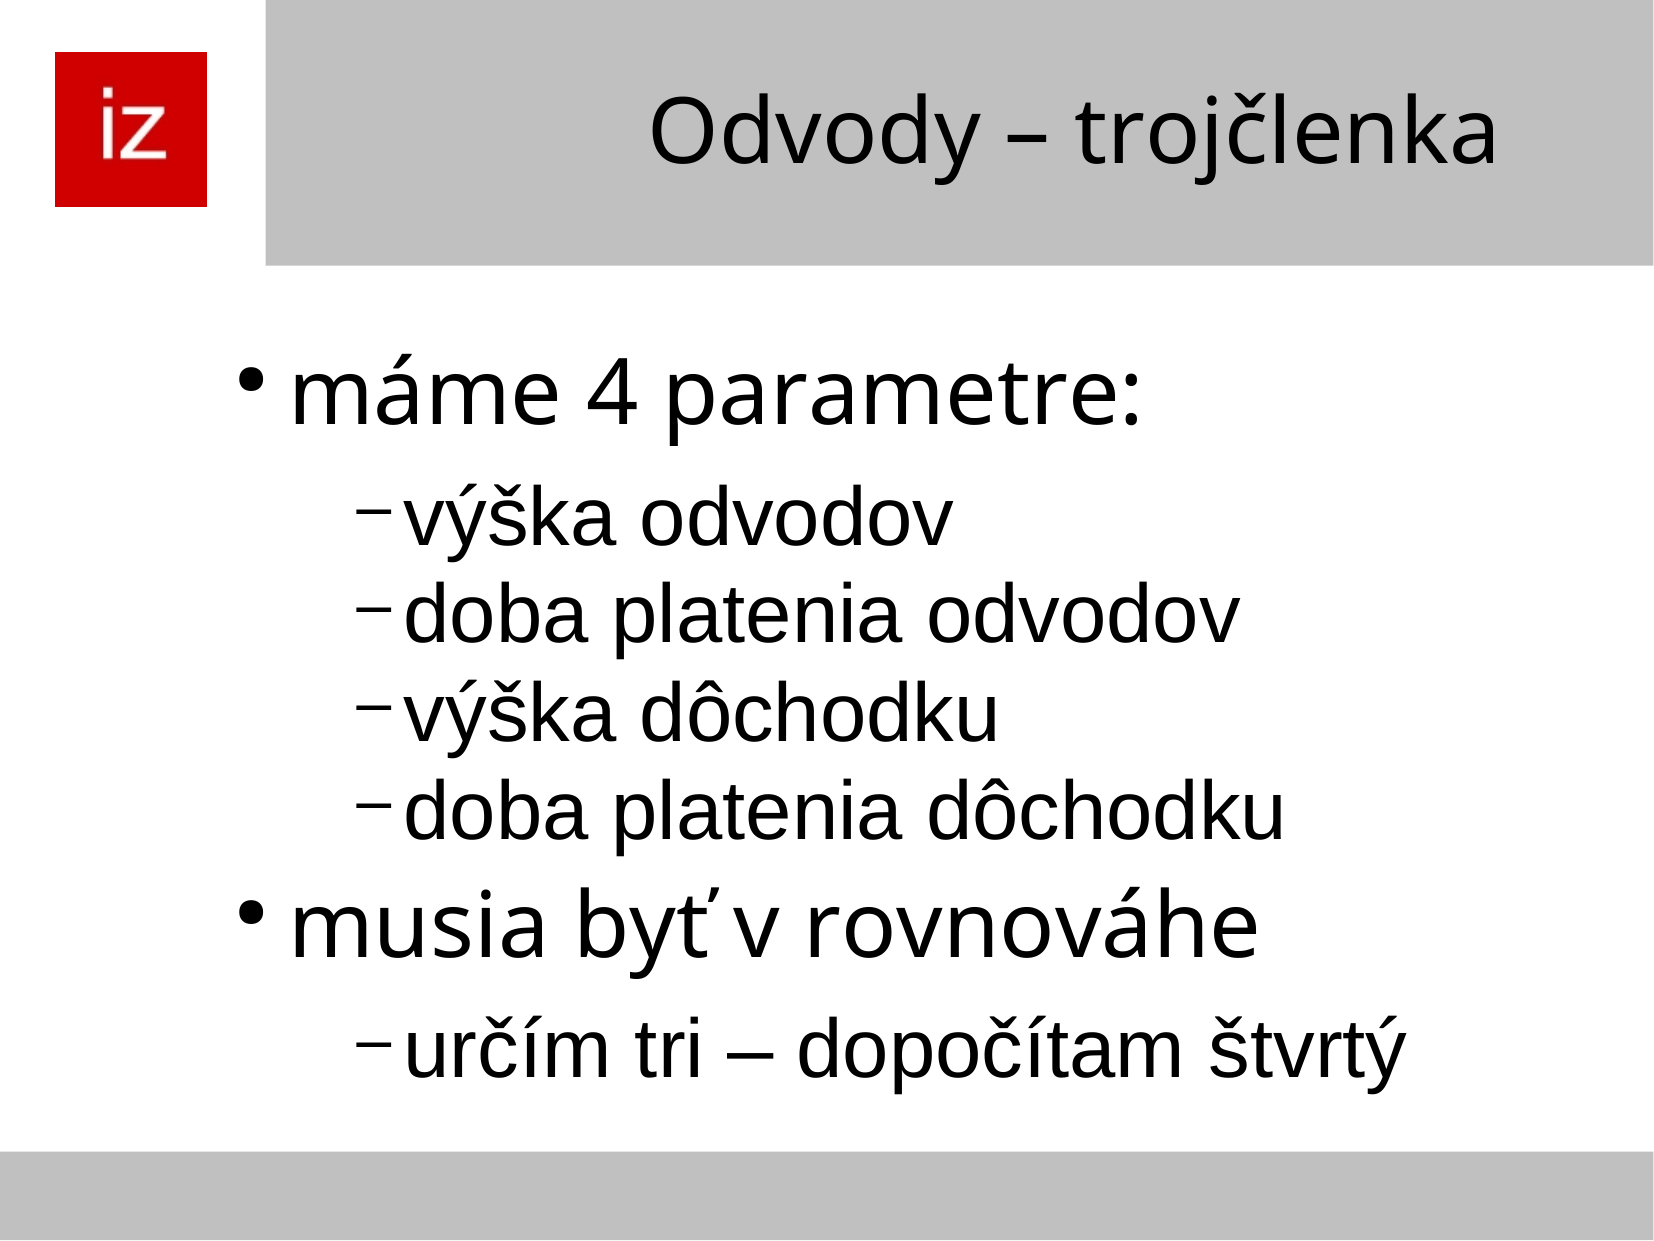

# Odvody – trojčlenka
máme 4 parametre:
výška odvodov
doba platenia odvodov
výška dôchodku
doba platenia dôchodku
musia byť v rovnováhe
určím tri – dopočítam štvrtý